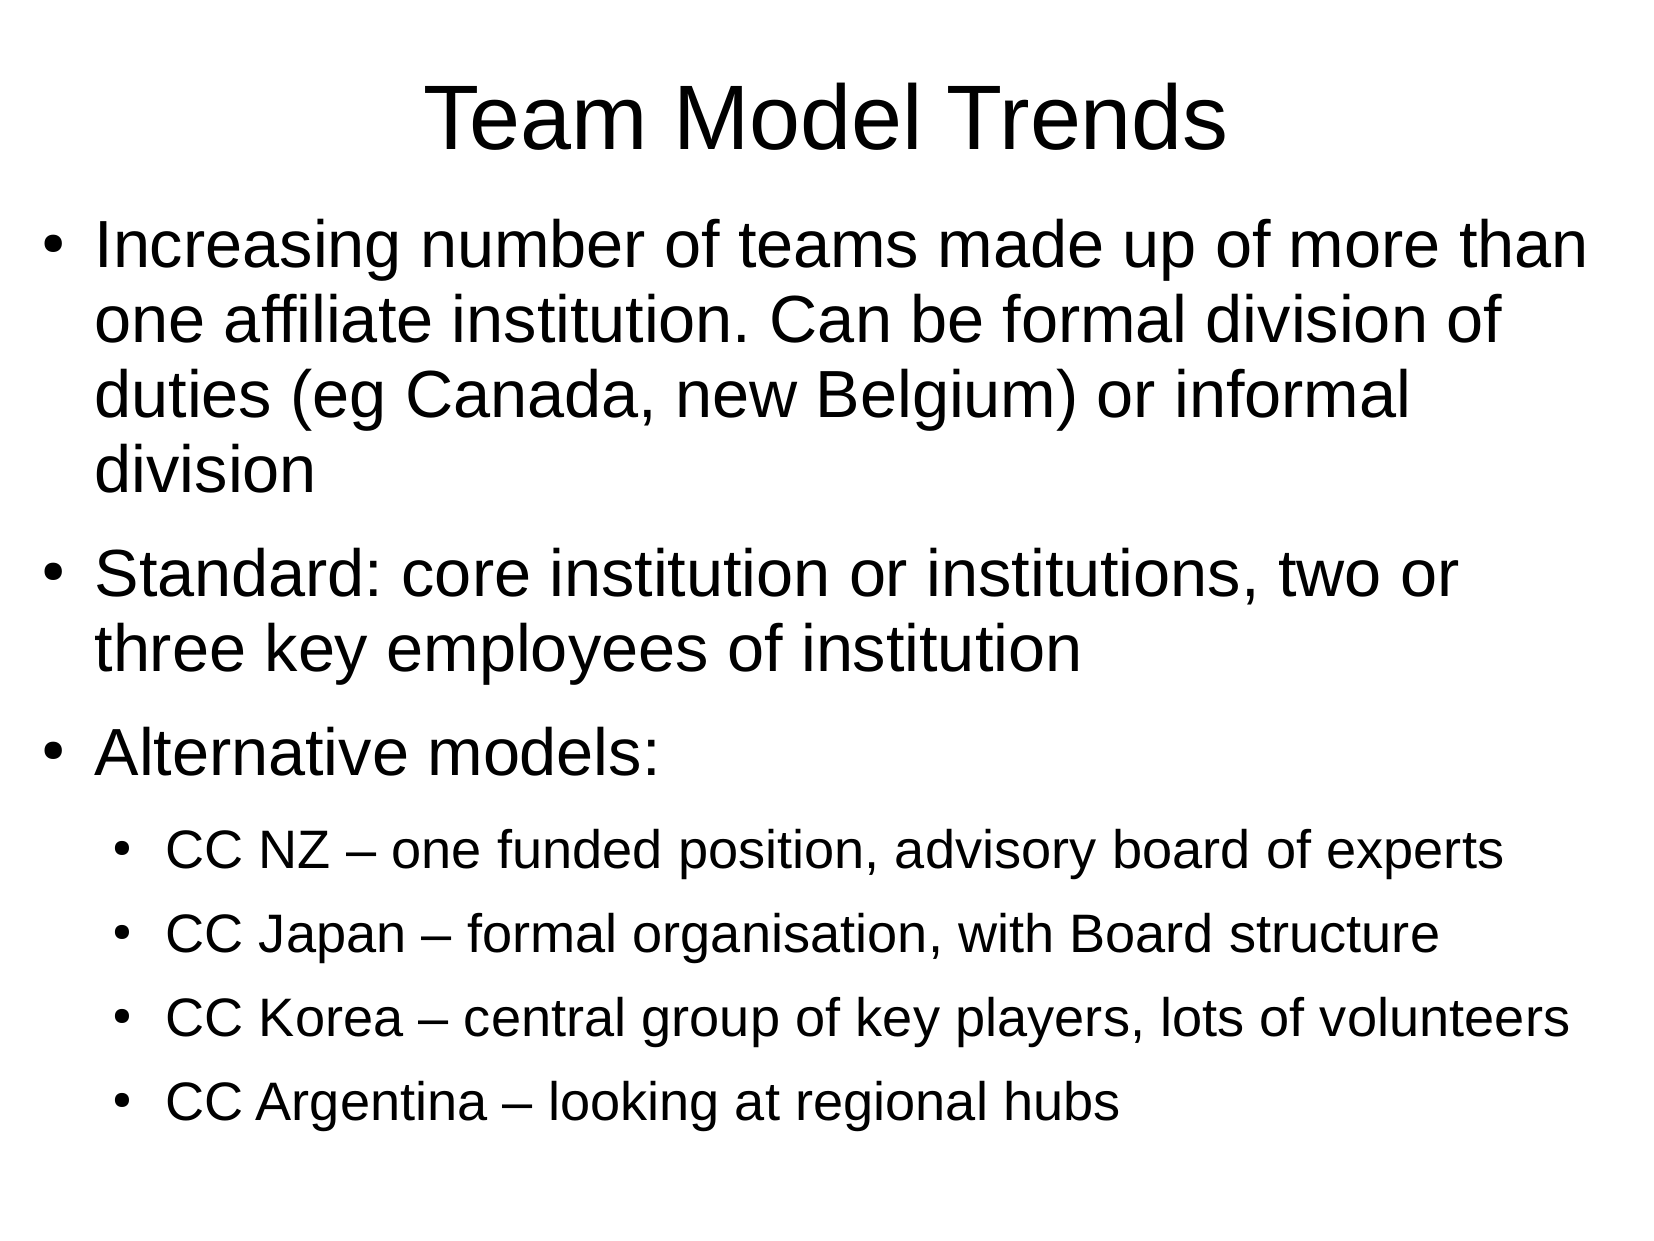

# Team Model Trends
Increasing number of teams made up of more than one affiliate institution. Can be formal division of duties (eg Canada, new Belgium) or informal division
Standard: core institution or institutions, two or three key employees of institution
Alternative models:
CC NZ – one funded position, advisory board of experts
CC Japan – formal organisation, with Board structure
CC Korea – central group of key players, lots of volunteers
CC Argentina – looking at regional hubs